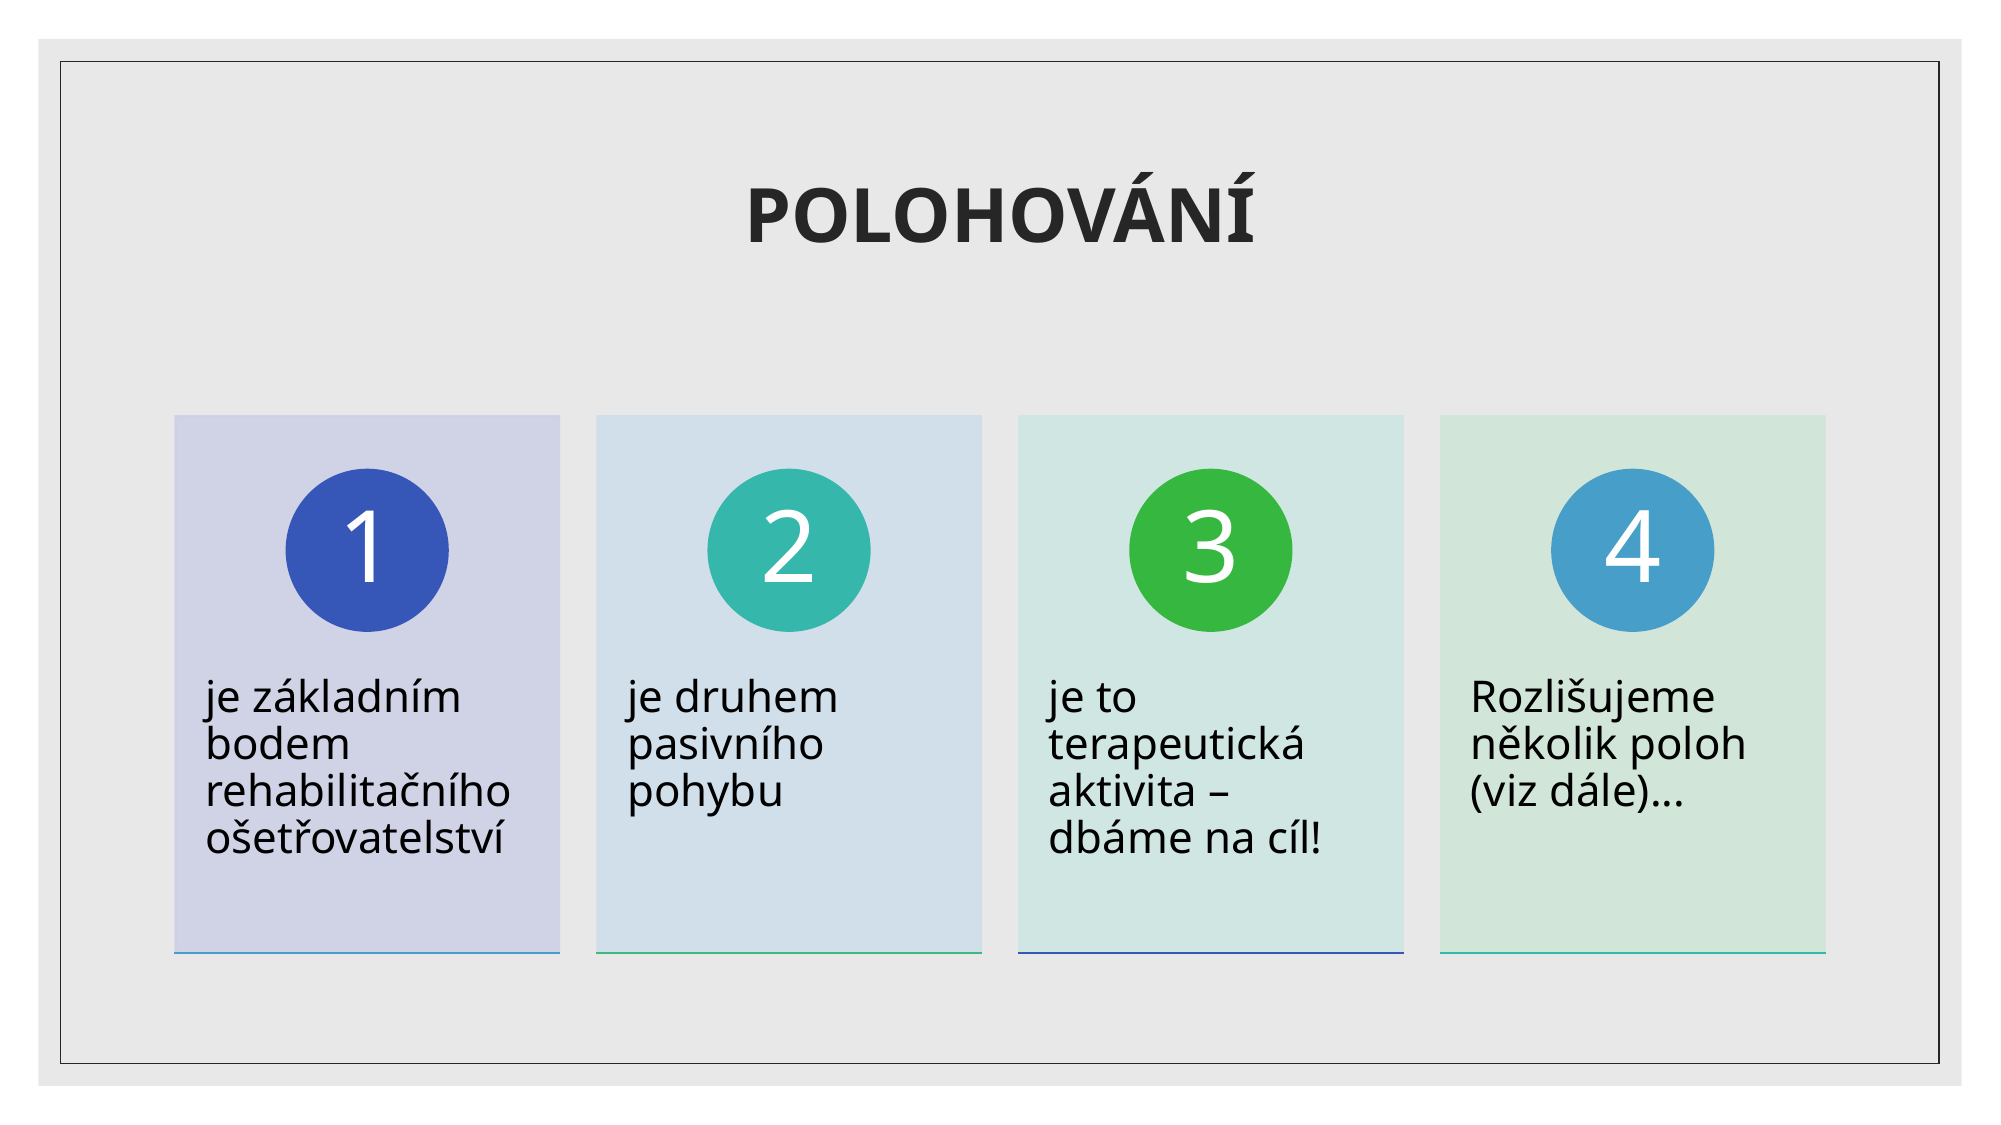

# POLOHOVÁNÍ
je základním bodem rehabilitačního ošetřovatelství
je druhem pasivního pohybu
je to terapeutická aktivita – dbáme na cíl!
Rozlišujeme několik poloh (viz dále)...
1
2
3
4